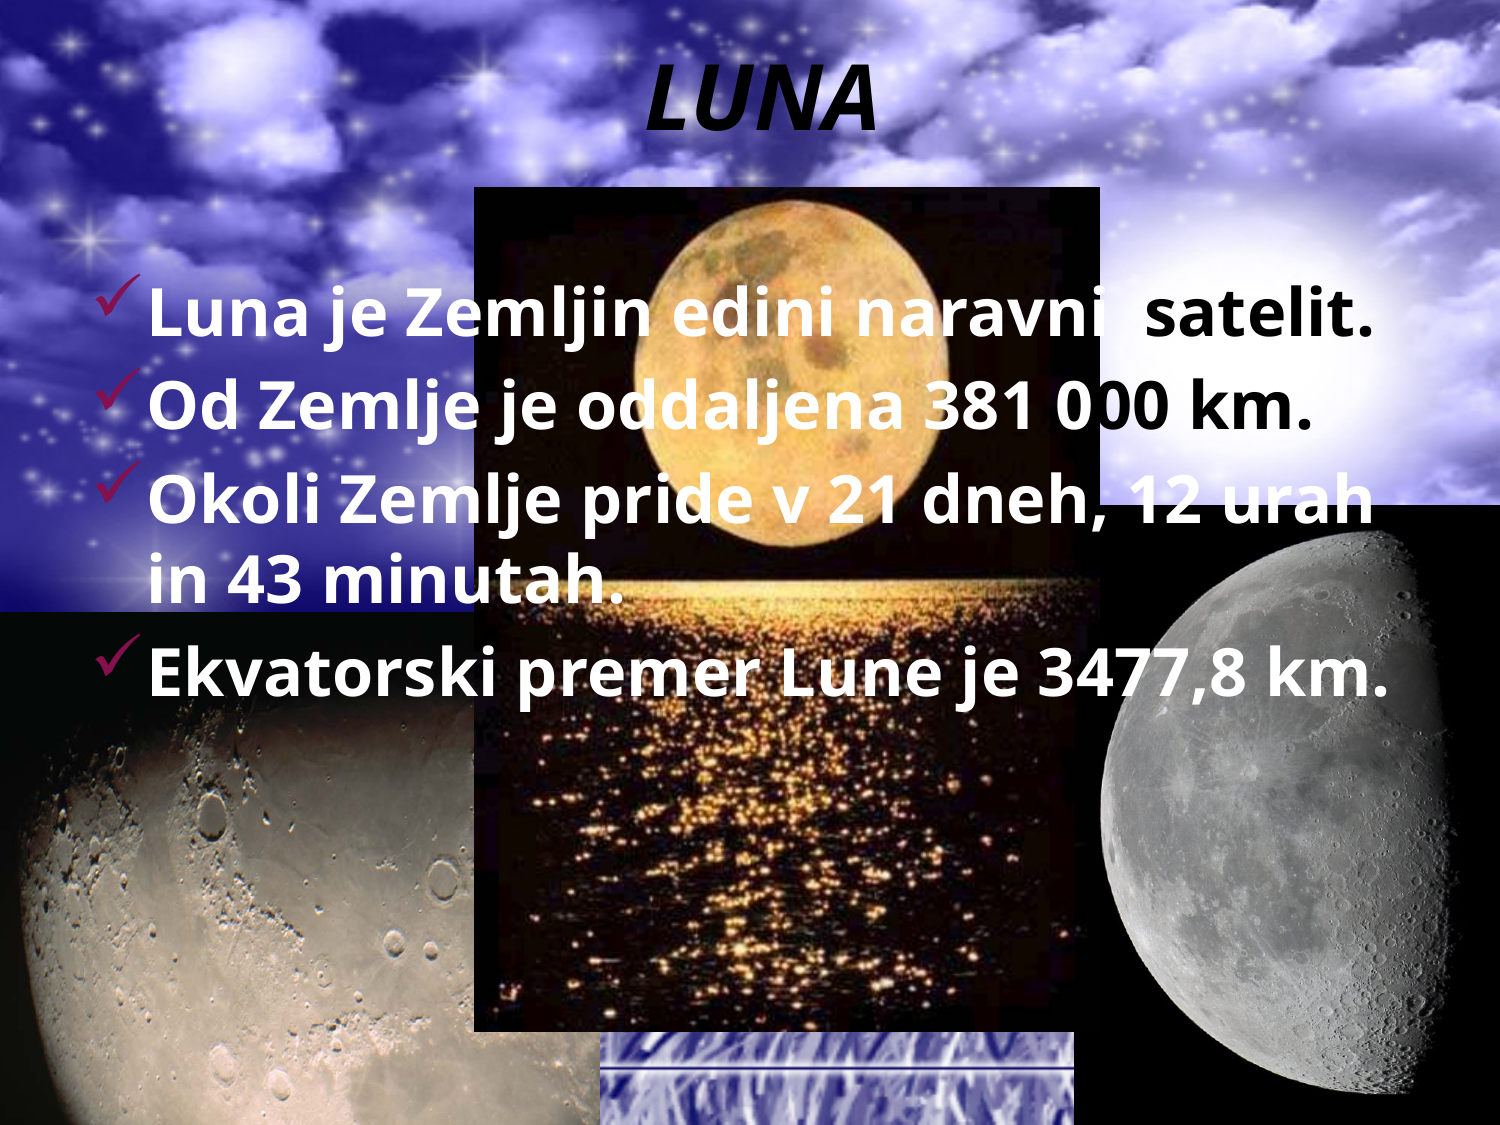

# LUNA
Luna je Zemljin edini naravni satelit.
Od Zemlje je oddaljena 381 000 km.
Okoli Zemlje pride v 21 dneh, 12 urah in 43 minutah.
Ekvatorski premer Lune je 3477,8 km.